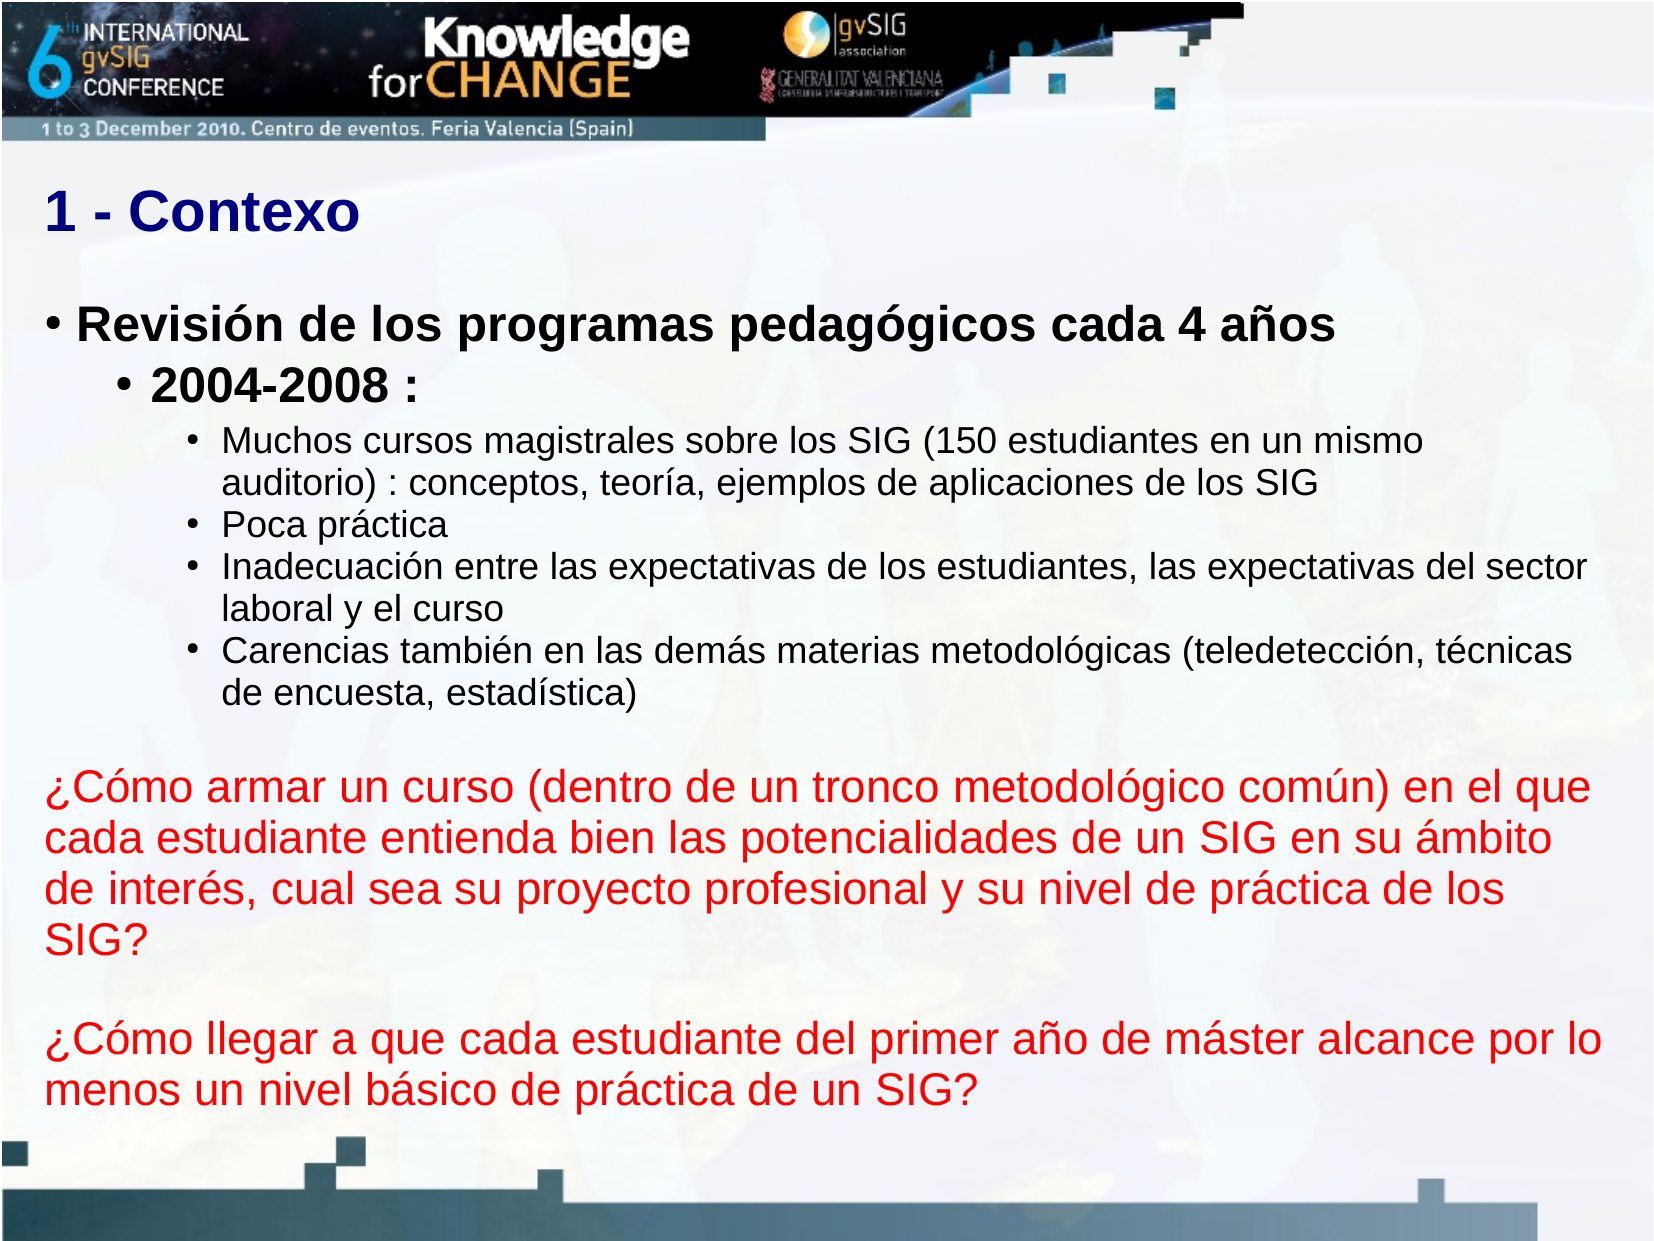

1 - Contexo
 Revisión de los programas pedagógicos cada 4 años
2004-2008 :
Muchos cursos magistrales sobre los SIG (150 estudiantes en un mismo auditorio) : conceptos, teoría, ejemplos de aplicaciones de los SIG
Poca práctica
Inadecuación entre las expectativas de los estudiantes, las expectativas del sector laboral y el curso
Carencias también en las demás materias metodológicas (teledetección, técnicas de encuesta, estadística)
¿Cómo armar un curso (dentro de un tronco metodológico común) en el que cada estudiante entienda bien las potencialidades de un SIG en su ámbito de interés, cual sea su proyecto profesional y su nivel de práctica de los SIG?
¿Cómo llegar a que cada estudiante del primer año de máster alcance por lo menos un nivel básico de práctica de un SIG?